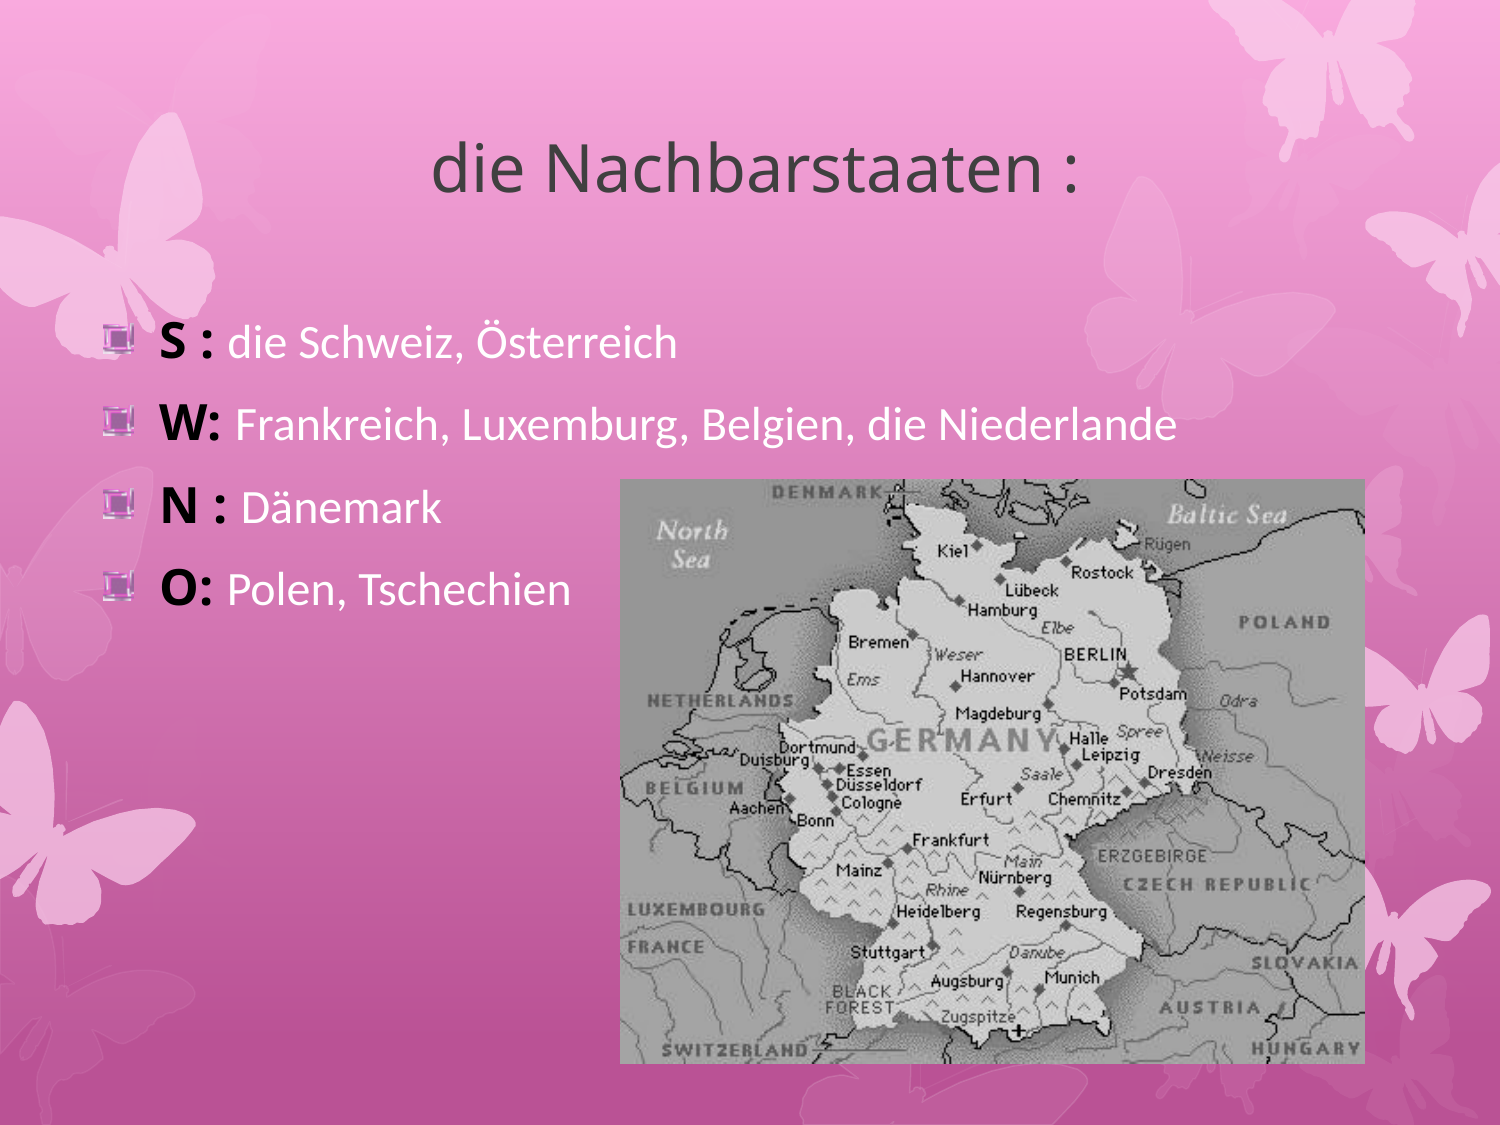

# die Nachbarstaaten :
S : die Schweiz, Österreich
W: Frankreich, Luxemburg, Belgien, die Niederlande
N : Dänemark
O: Polen, Tschechien